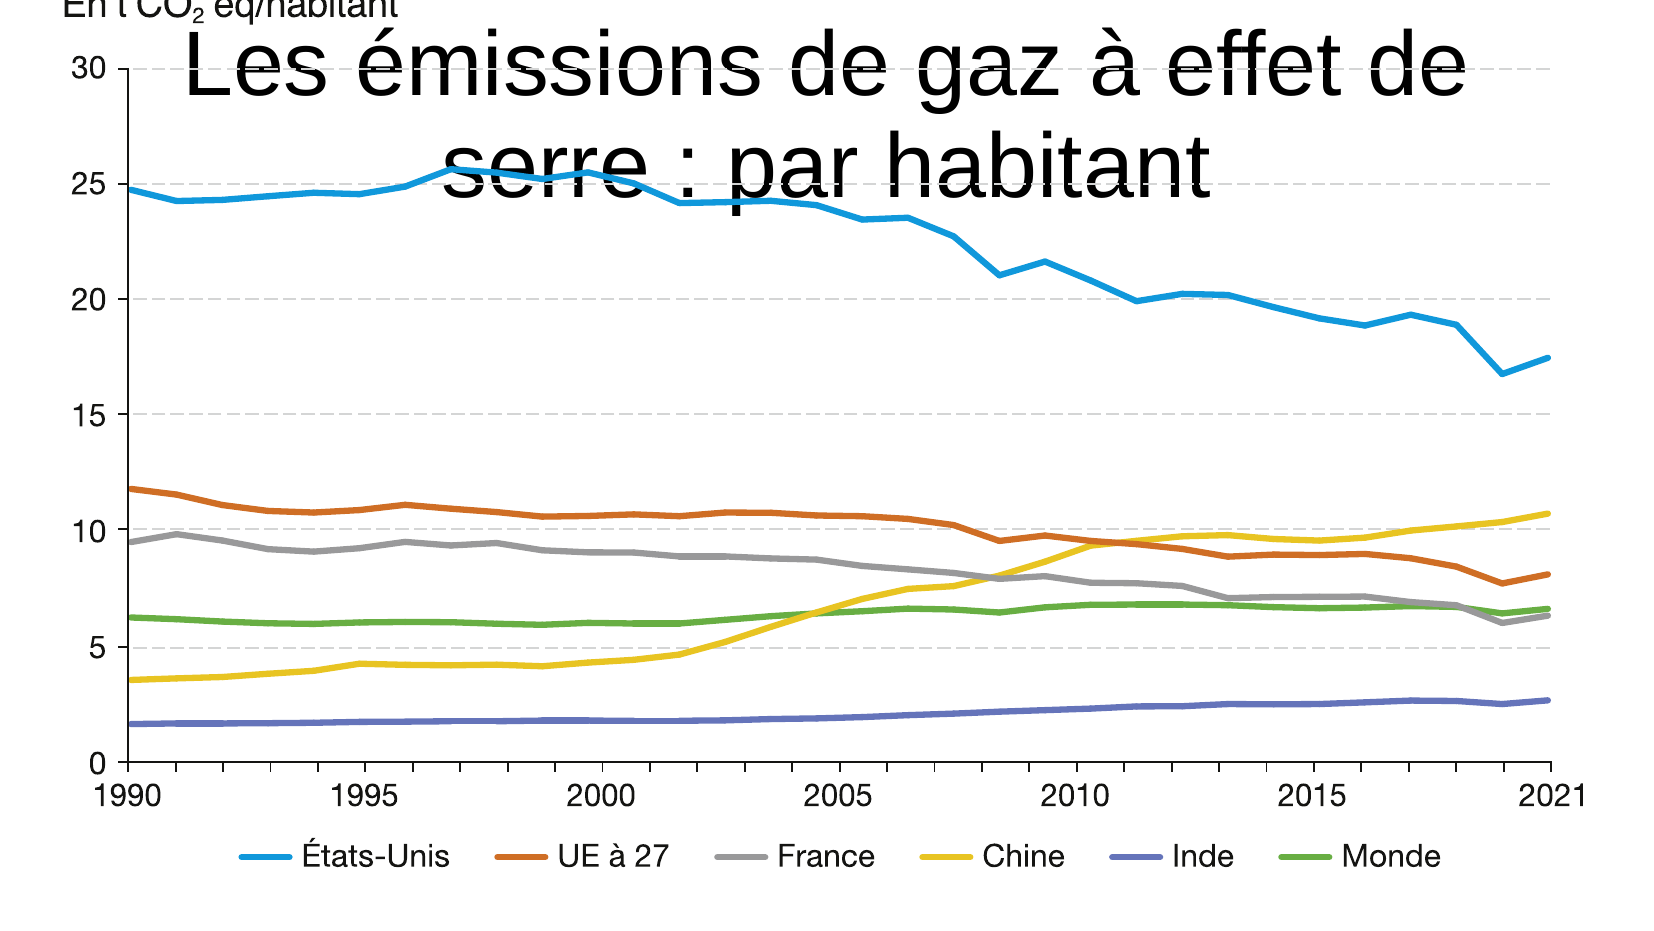

# Les émissions de gaz à effet de serre : par habitant